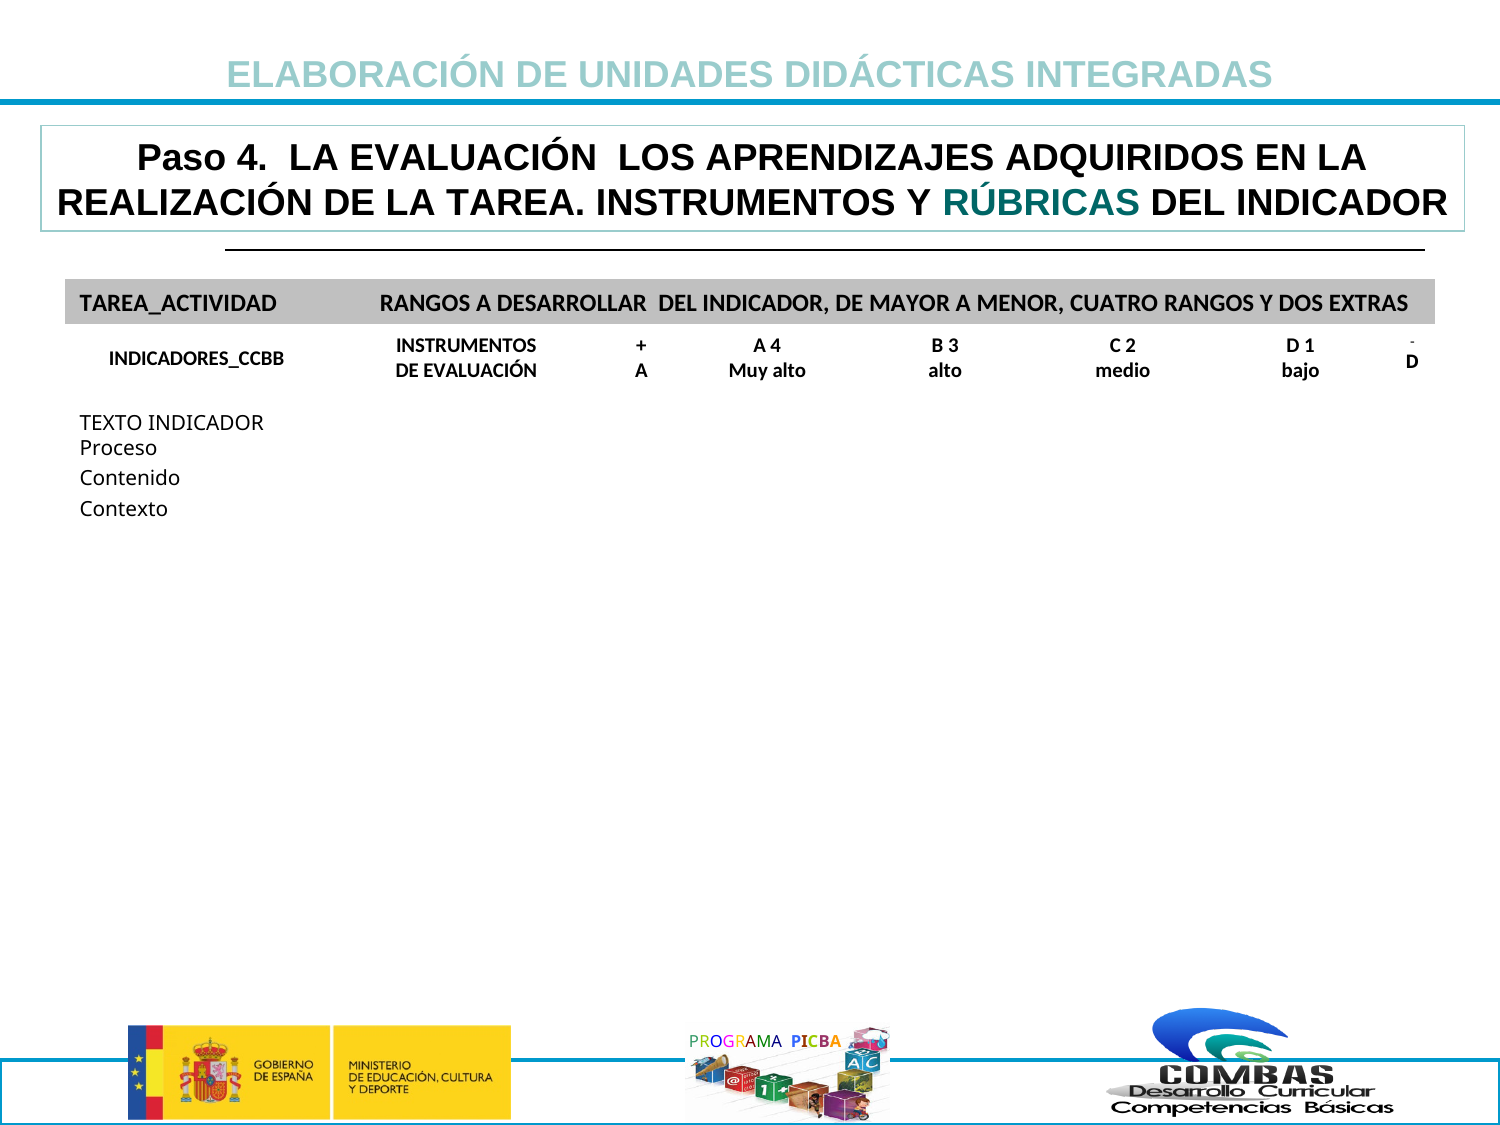

ELABORACIÓN DE UNIDADES DIDÁCTICAS INTEGRADAS
Paso 4. LA EVALUACIÓN LOS APRENDIZAJES ADQUIRIDOS EN LA REALIZACIÓN DE LA TAREA. INSTRUMENTOS Y RÚBRICAS DEL INDICADOR
| TAREA\_ACTIVIDAD RANGOS A DESARROLLAR DEL INDICADOR, DE MAYOR A MENOR, CUATRO RANGOS Y DOS EXTRAS | | | | | | | |
| --- | --- | --- | --- | --- | --- | --- | --- |
| INDICADORES\_CCBB | INSTRUMENTOS DE EVALUACIÓN | + A | A 4 Muy alto | B 3 alto | C 2 medio | D 1 bajo | - D |
| TEXTO INDICADOR Proceso Contenido Contexto | | | | | | | |
| | | | | | | | |
| | | | | | | | |
| | | | | | | | |
| | | | | | | | |
| | | | | | | | |
| | | | | | | | |
| | | | | | | | |
PROGRAMA PICBA